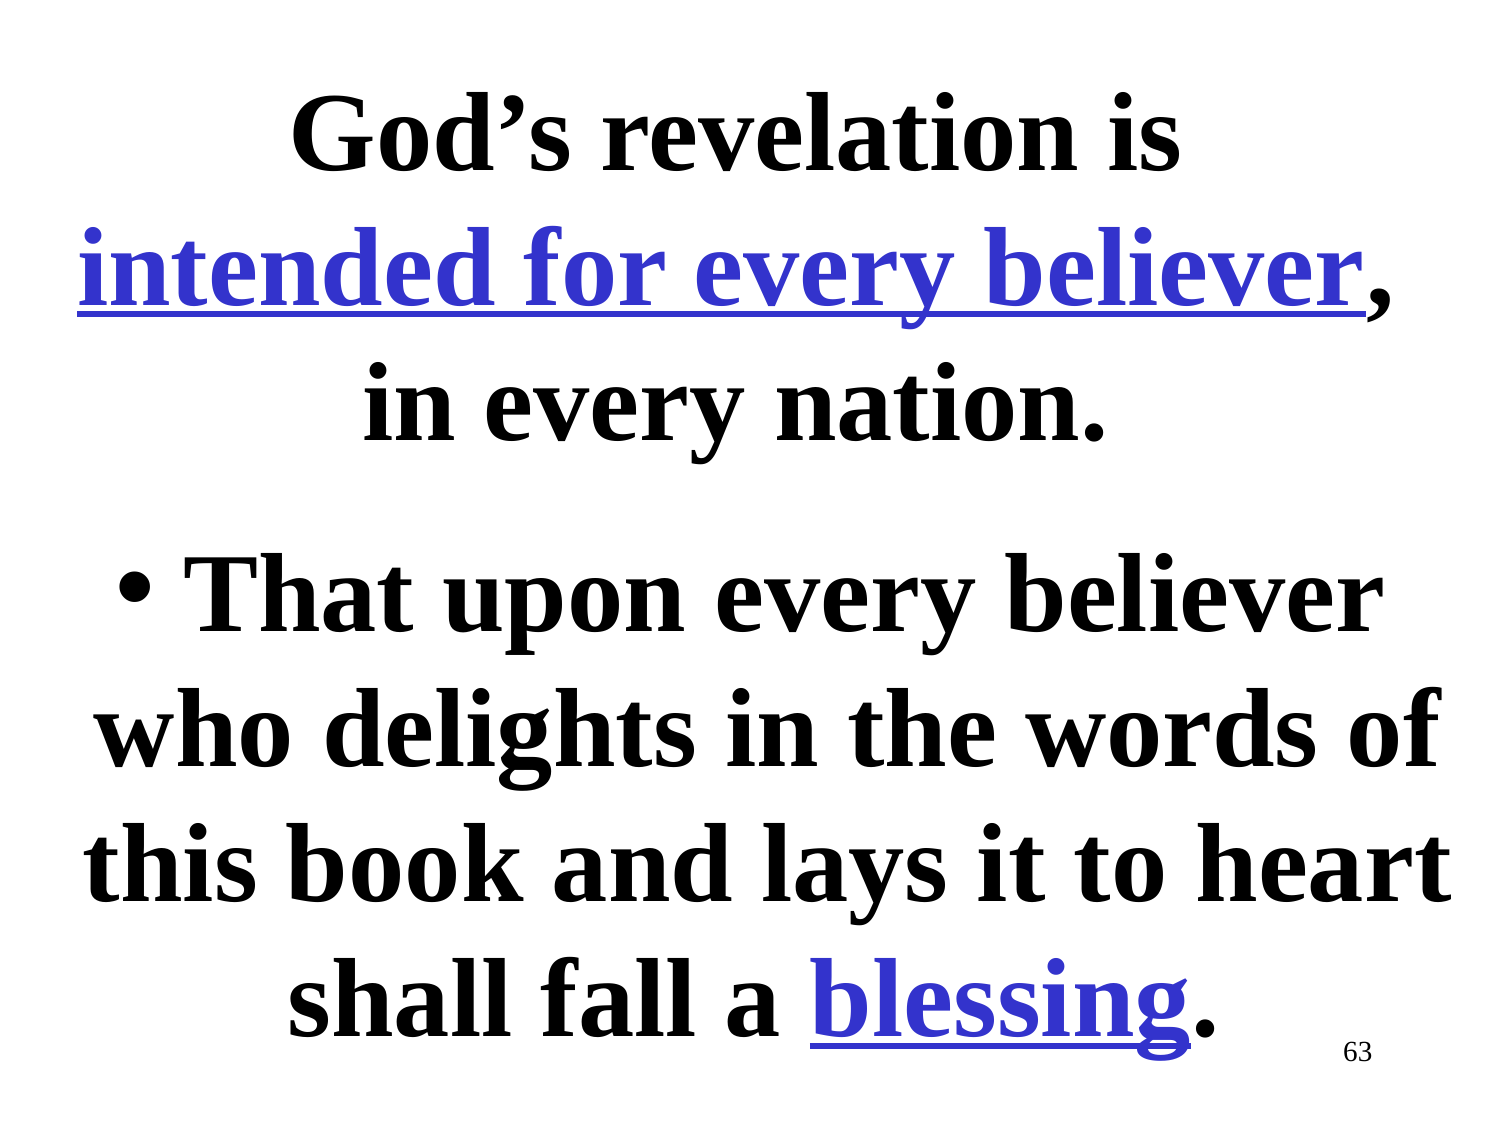

God’s revelation is
intended for every believer,
in every nation.
 That upon every believer who delights in the words of this book and lays it to heart shall fall a blessing.